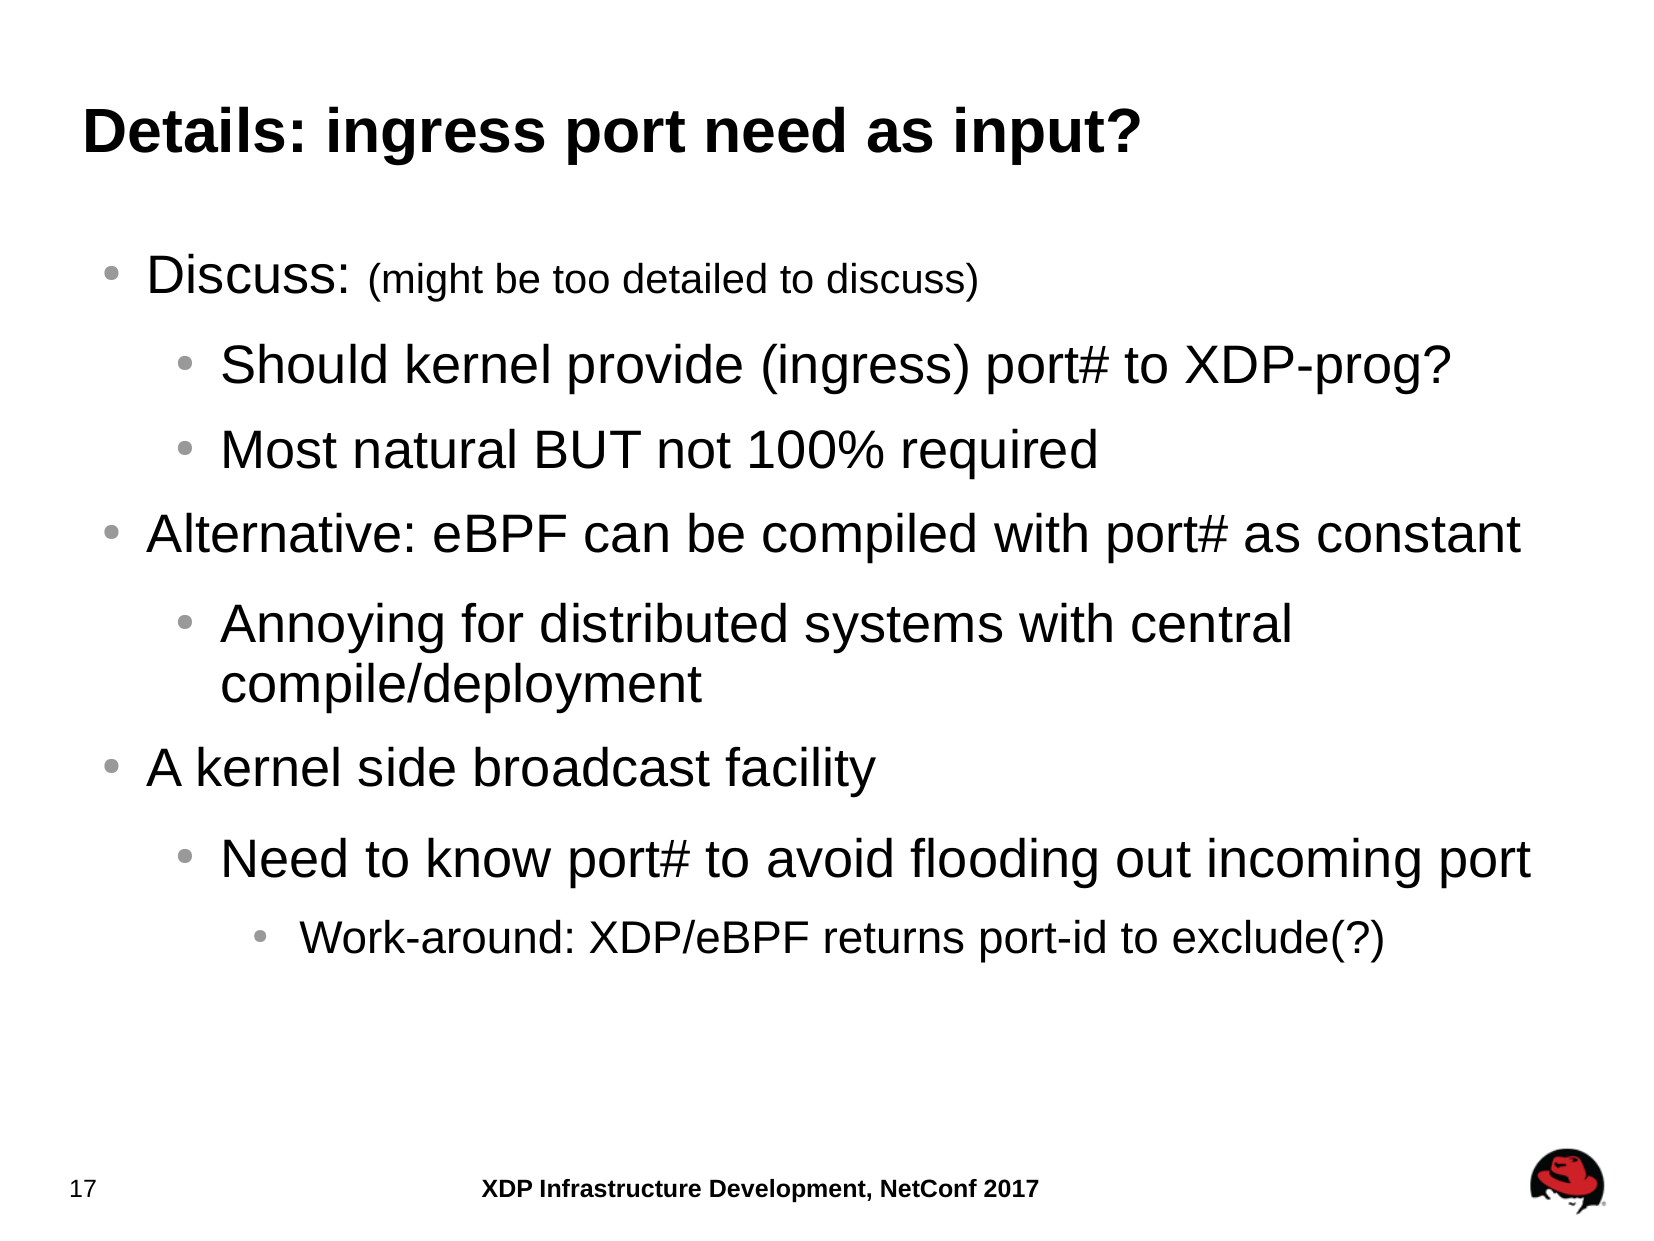

# Details: ingress port need as input?
Discuss: (might be too detailed to discuss)
Should kernel provide (ingress) port# to XDP-prog?
Most natural BUT not 100% required
Alternative: eBPF can be compiled with port# as constant
Annoying for distributed systems with central compile/deployment
A kernel side broadcast facility
Need to know port# to avoid flooding out incoming port
Work-around: XDP/eBPF returns port-id to exclude(?)